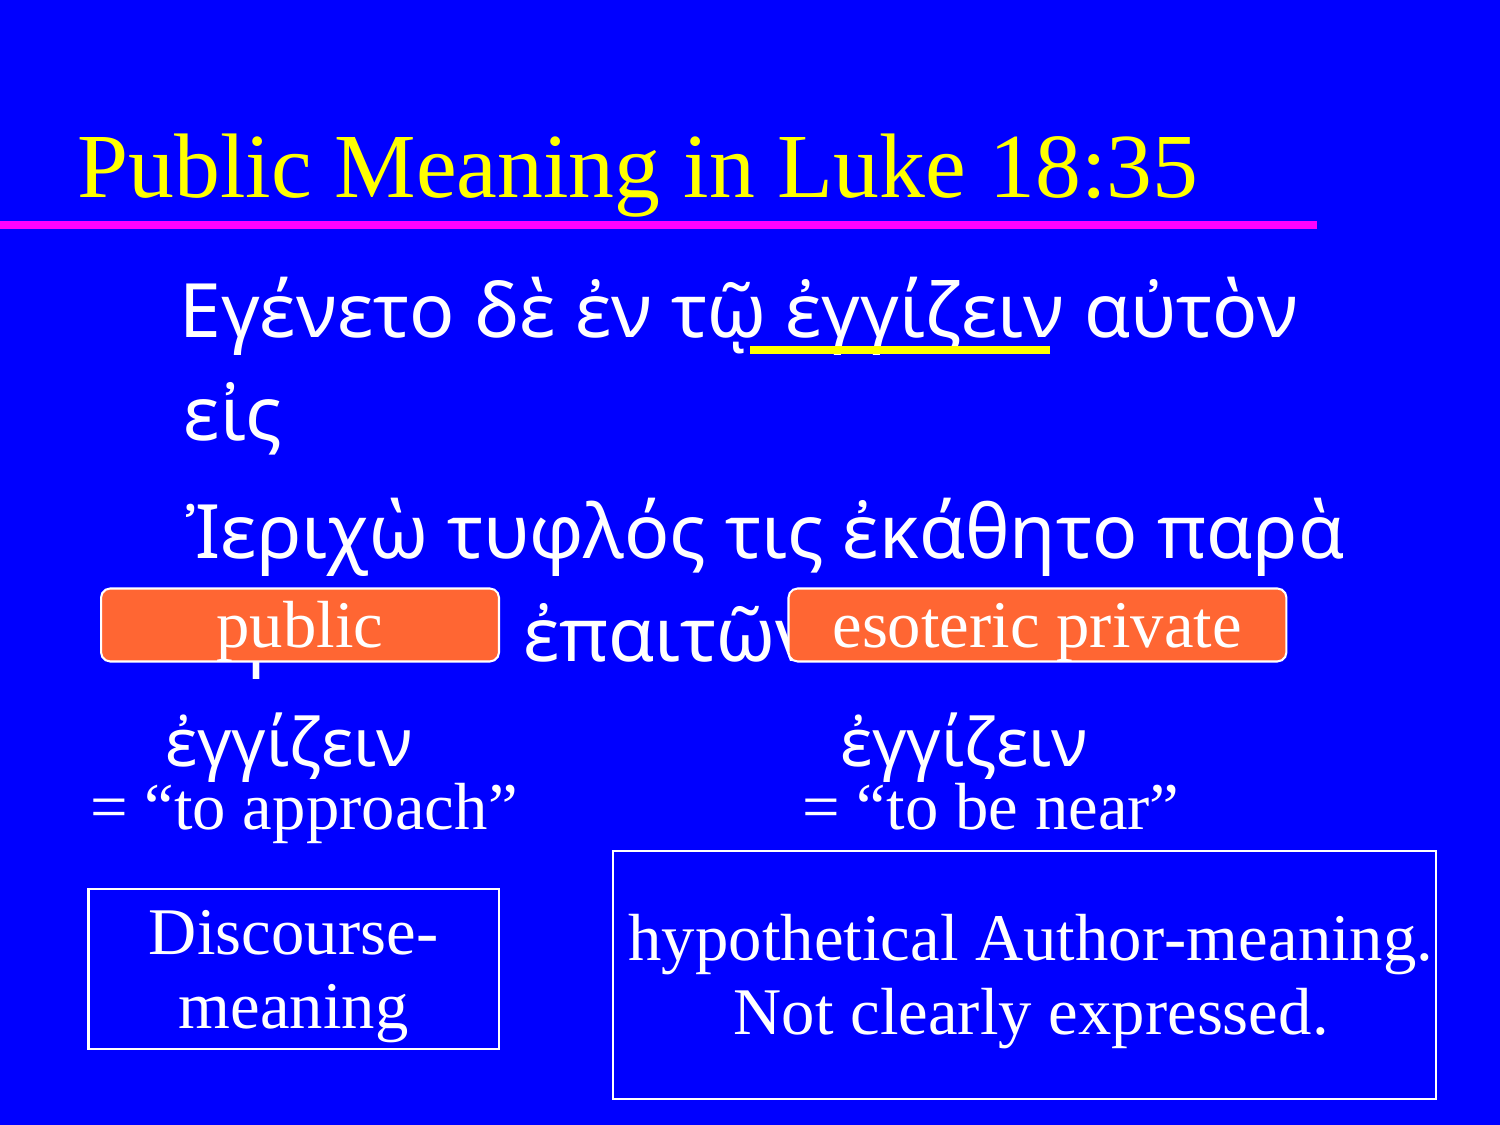

# Public Meaning in Luke 18:35
 Εγένετο δὲ ἐν τῷ ἐγγίζειν αὐτὸν εἰς
 Ἰεριχὼ τυφλός τις ἐκάθητο παρὰ τὴν ὁδὸν ἐπαιτῶν. Luke 18:35.
public
ἐγγίζειν
= “to approach”
esoteric private
ἐγγίζειν
= “to be near”
hypothetical Author-meaning.
Not clearly expressed.
Discourse-
meaning